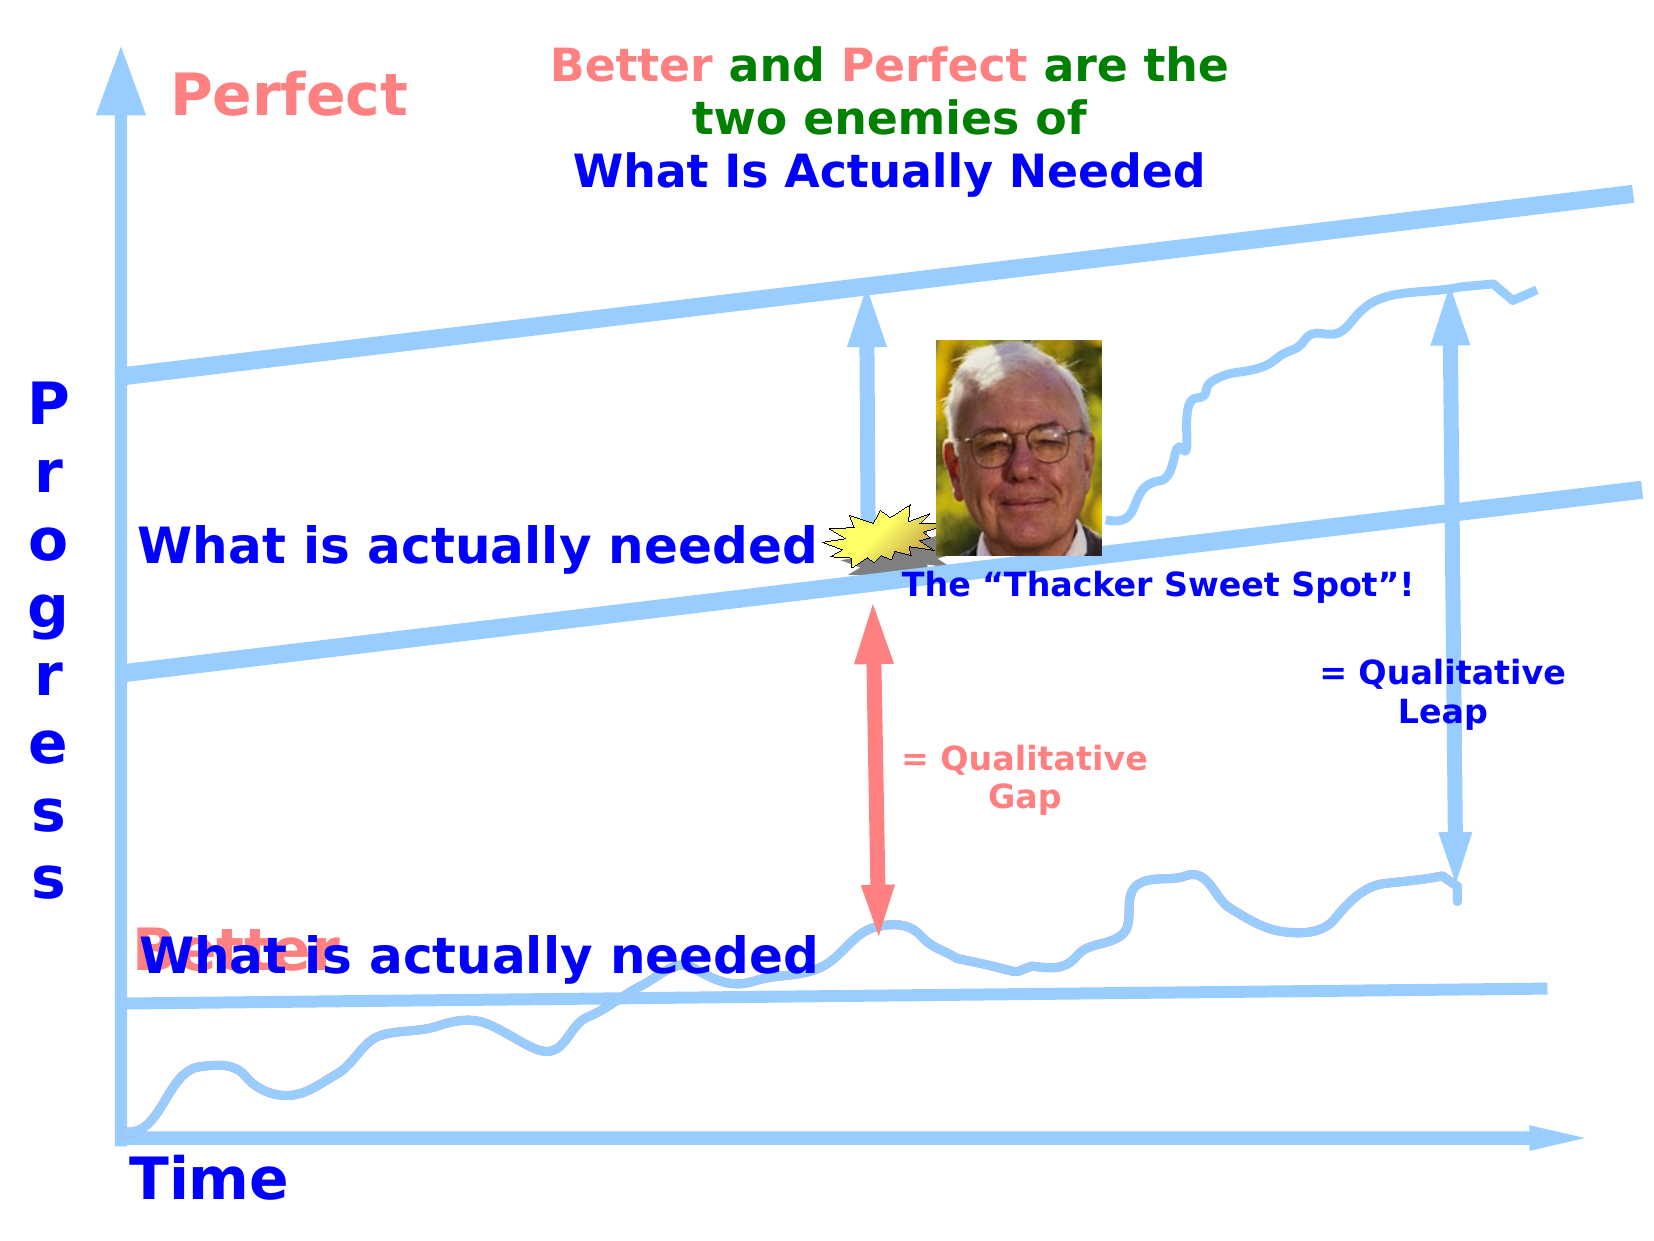

Better and Perfect are the two enemies of
What Is Actually Needed
Perfect
P
r
o
g
r
e
s
s
What is actually needed
The “Thacker Sweet Spot”!
= Qualitative
Leap
= Qualitative
Gap
Better
What is actually needed
Time